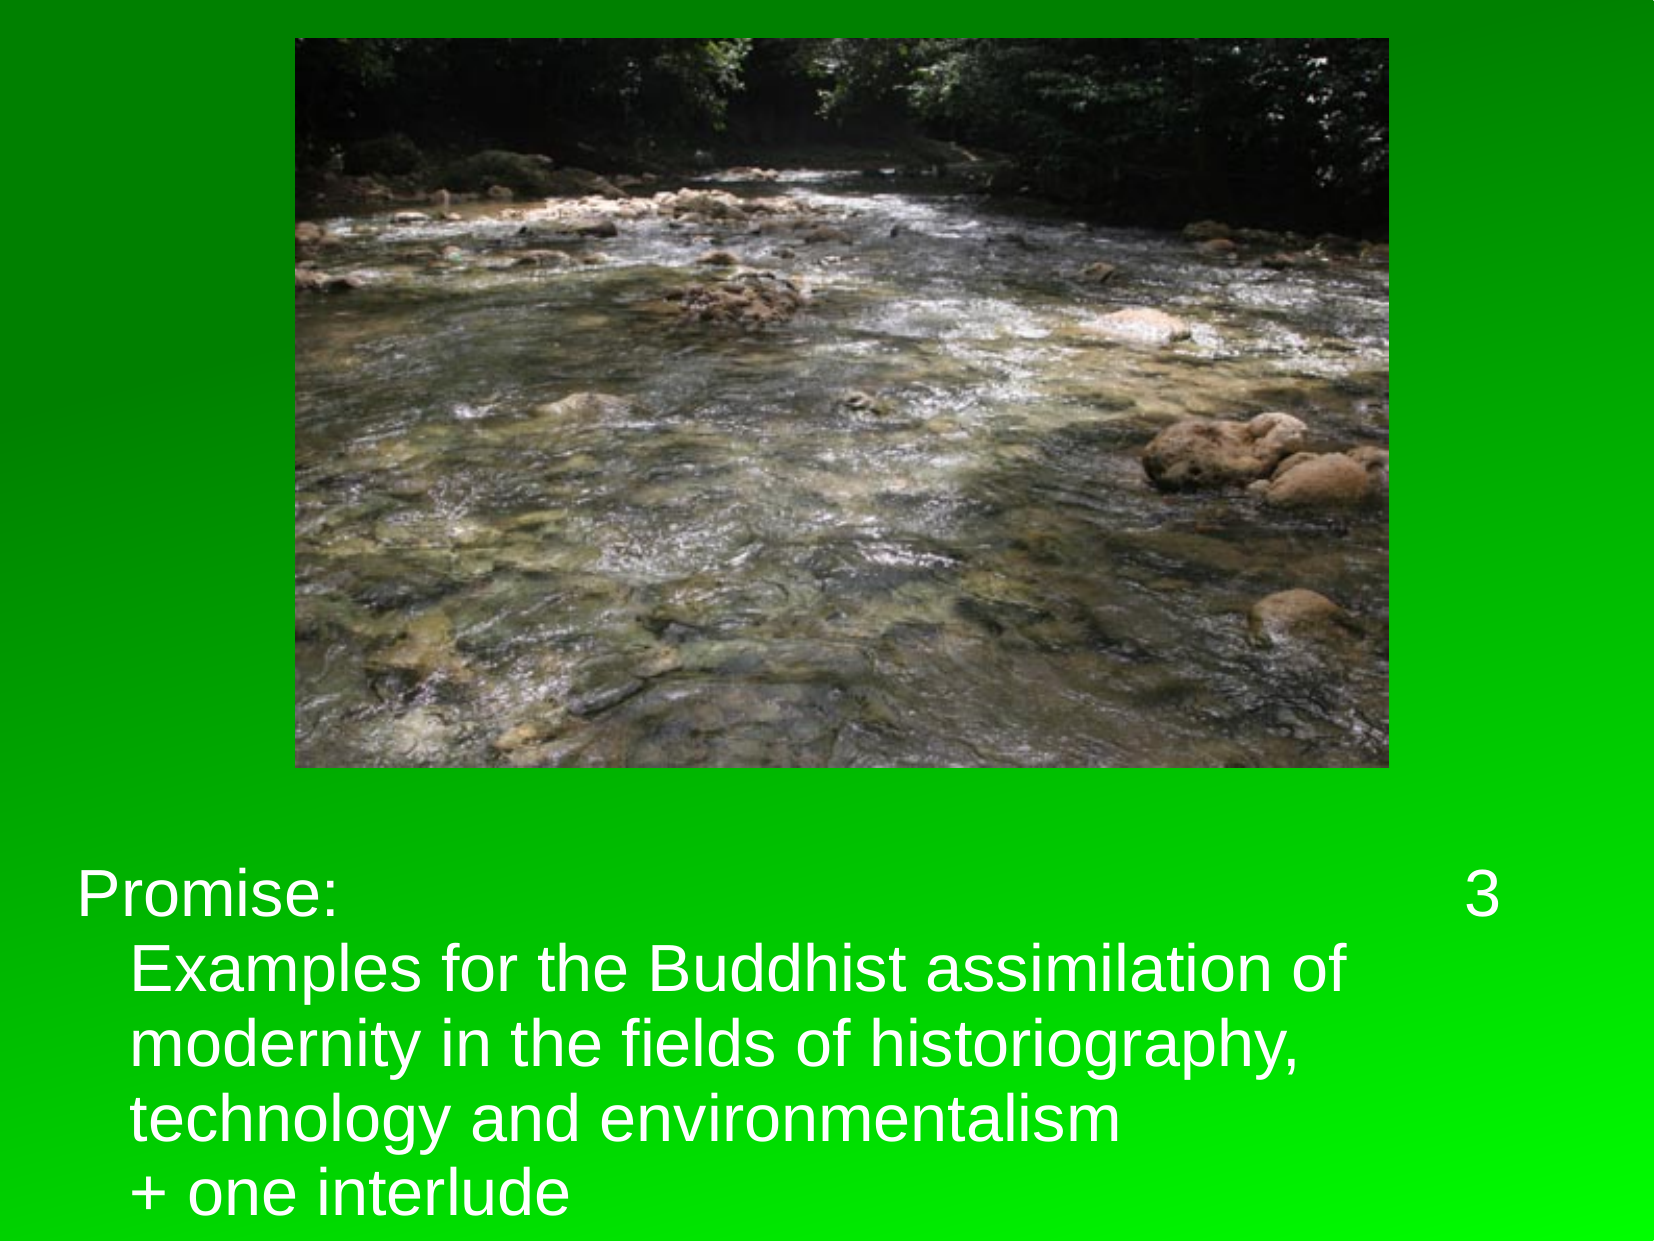

# Promise: 3 Examples for the Buddhist assimilation of modernity in the fields of historiography, technology and environmentalism + one interlude